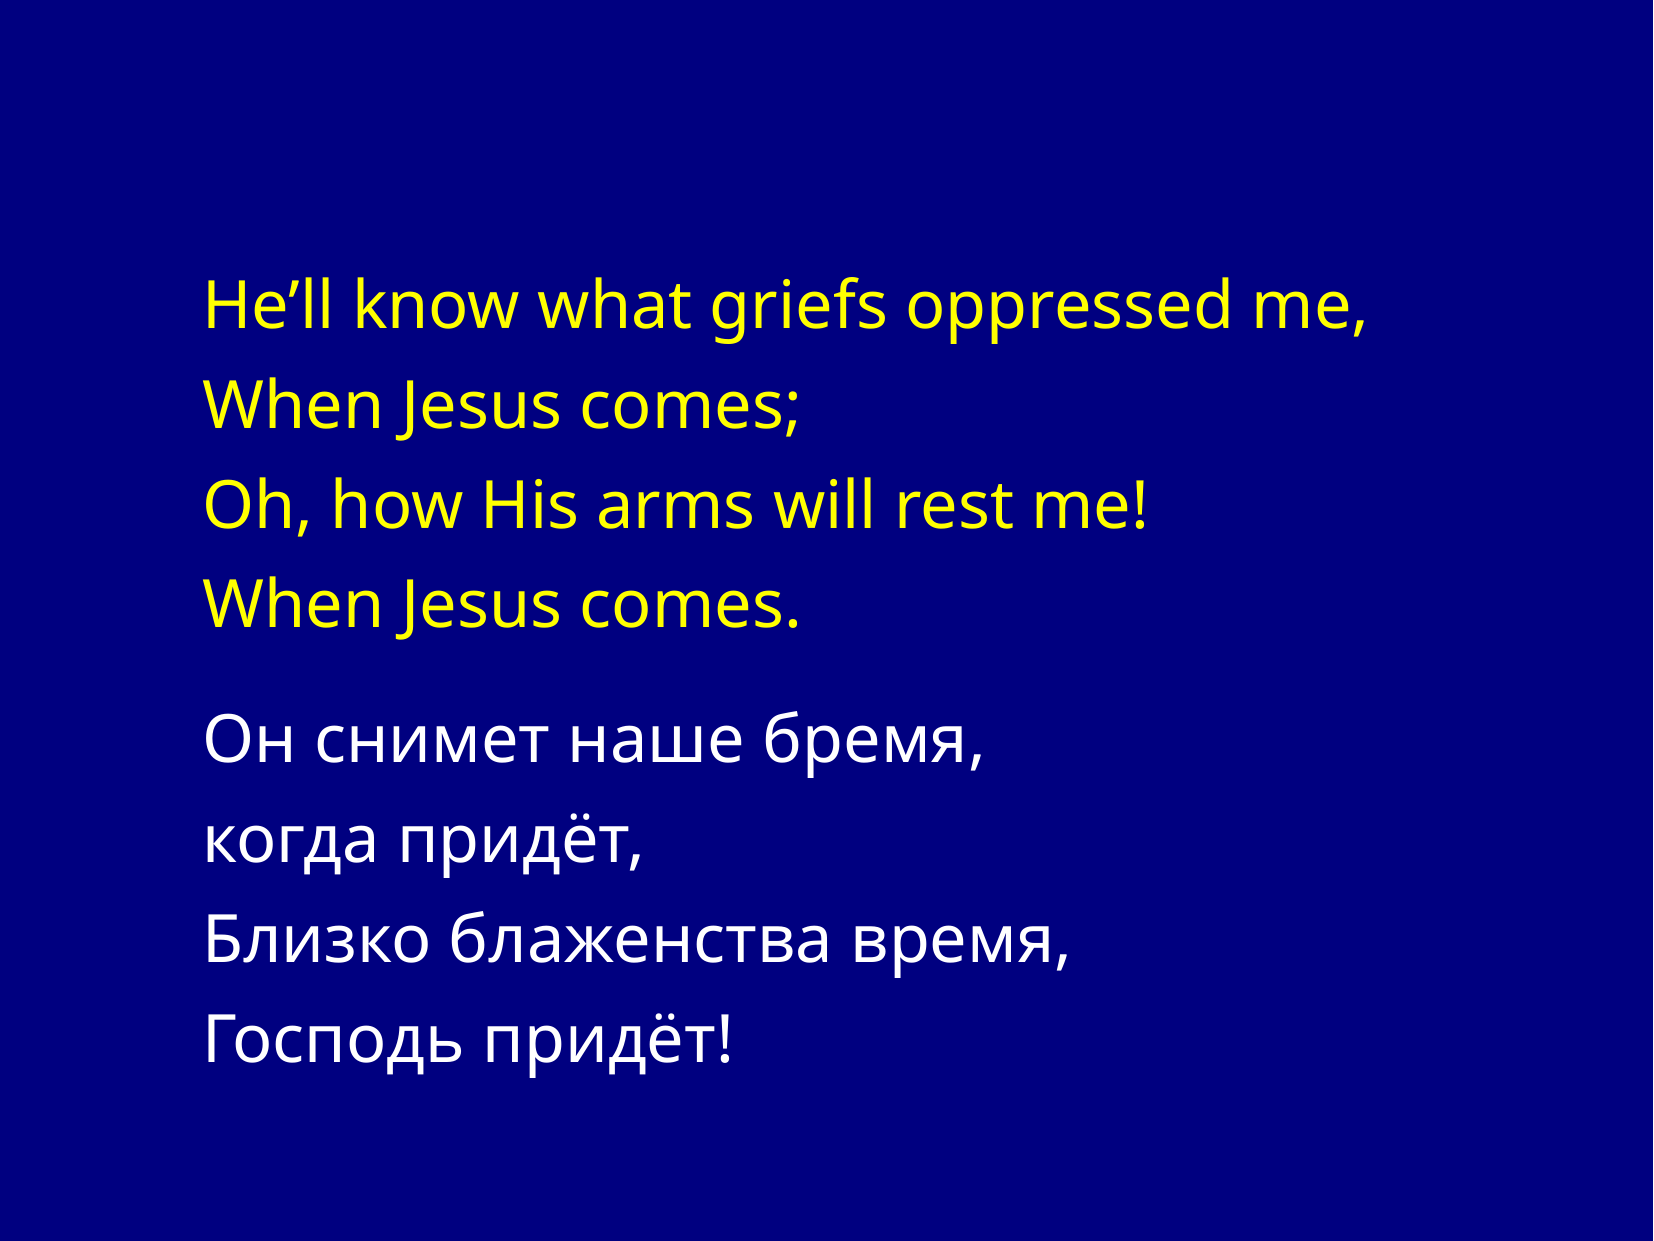

He’ll know what griefs oppressed me,
	When Jesus comes;
	Oh, how His arms will rest me!
	When Jesus comes.
	Он снимет наше бремя,
	когда придёт,
	Близко блаженства время,
	Господь придёт!